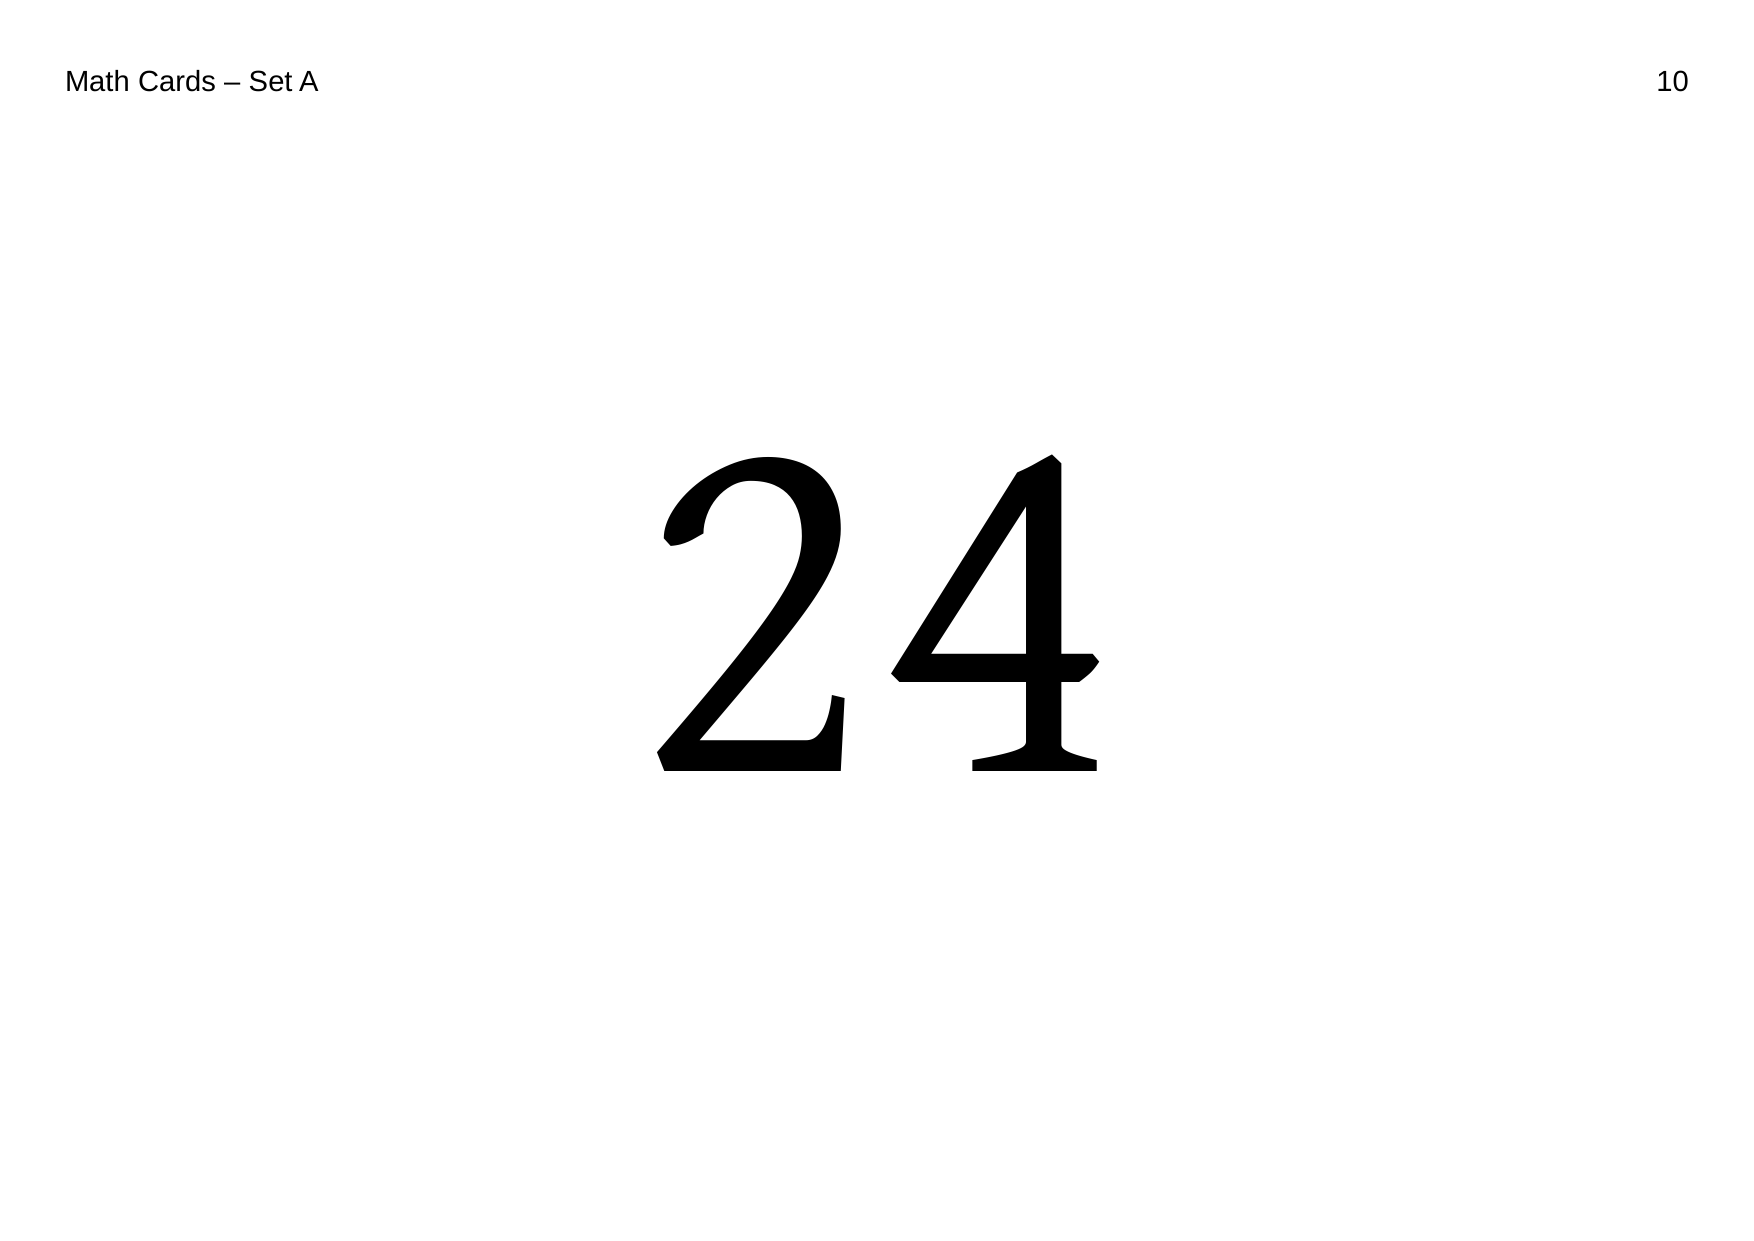

Math Cards – Set A
10
24